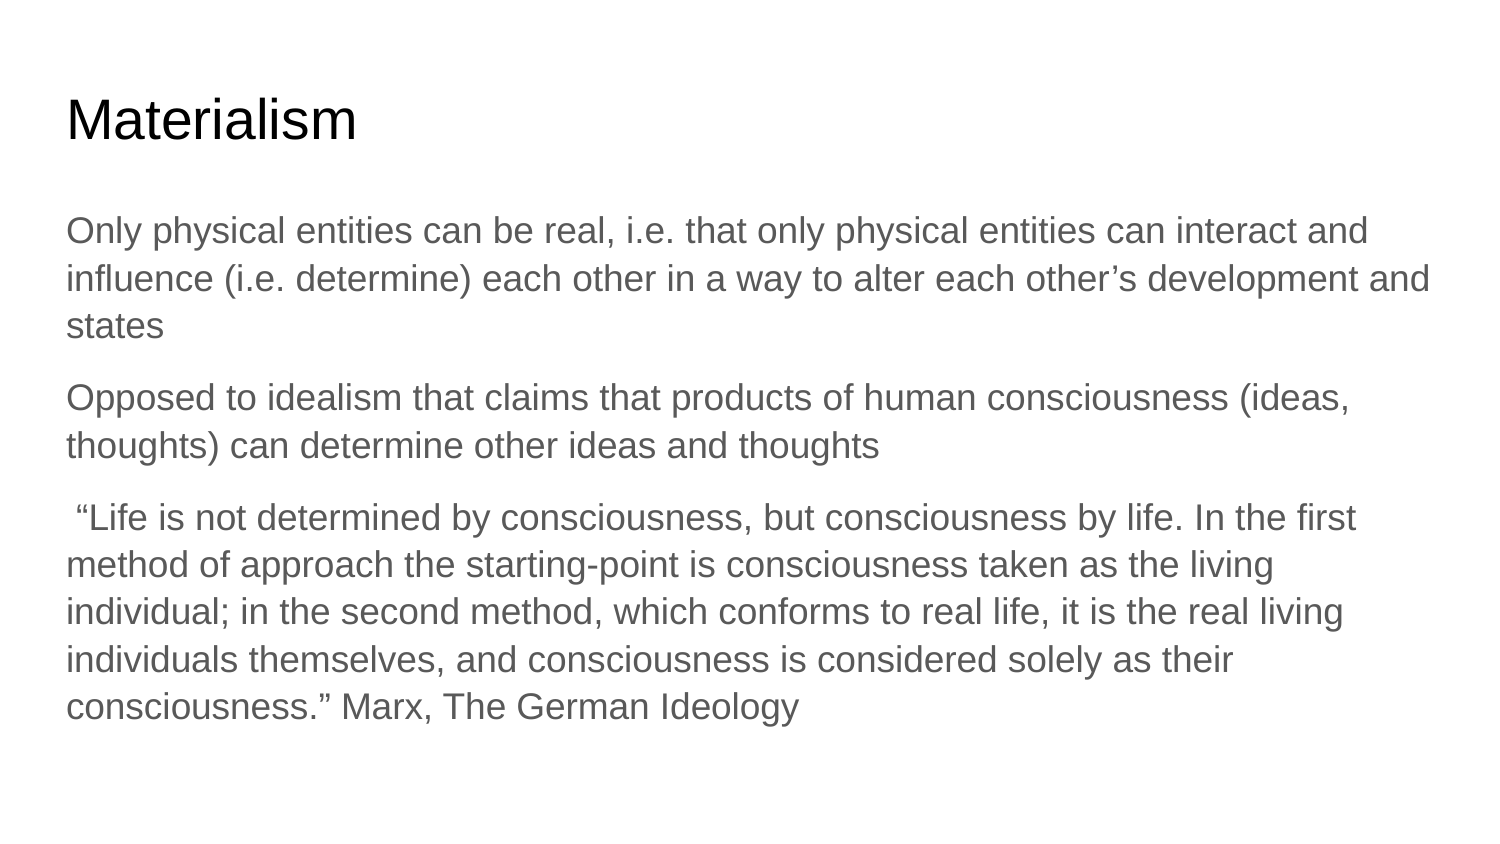

# Materialism
Only physical entities can be real, i.e. that only physical entities can interact and influence (i.e. determine) each other in a way to alter each other’s development and states
Opposed to idealism that claims that products of human consciousness (ideas, thoughts) can determine other ideas and thoughts
 “Life is not determined by consciousness, but consciousness by life. In the first method of approach the starting-point is consciousness taken as the living individual; in the second method, which conforms to real life, it is the real living individuals themselves, and consciousness is considered solely as their consciousness.” Marx, The German Ideology